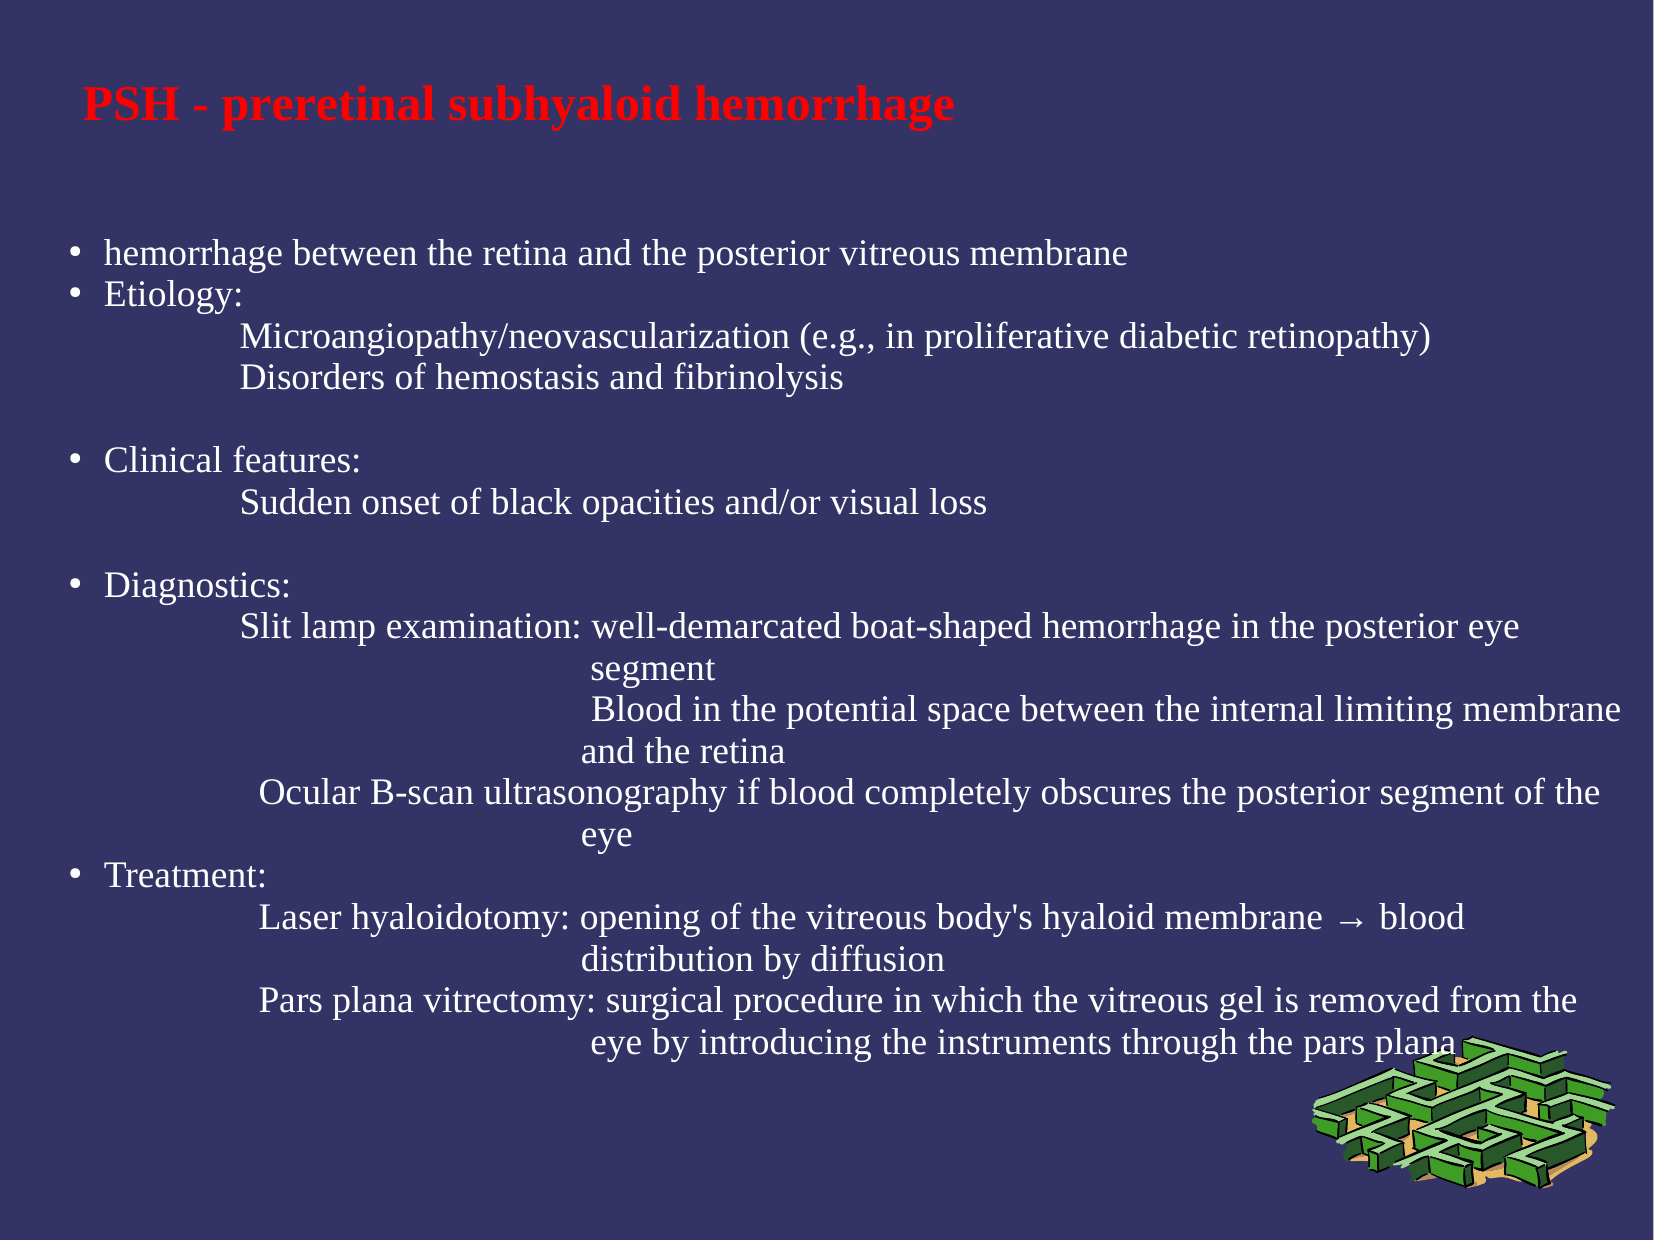

# PSH - preretinal subhyaloid hemorrhage
hemorrhage between the retina and the posterior vitreous membrane
Etiology:
 Microangiopathy/neovascularization (e.g., in proliferative diabetic retinopathy)
 Disorders of hemostasis and fibrinolysis
Clinical features:
 Sudden onset of black opacities and/or visual loss
Diagnostics:
 Slit lamp examination: well-demarcated boat-shaped hemorrhage in the posterior eye segment
 Blood in the potential space between the internal limiting membrane and the retina
 Ocular B-scan ultrasonography if blood completely obscures the posterior segment of the eye
Treatment:
 Laser hyaloidotomy: opening of the vitreous body's hyaloid membrane → blood distribution by diffusion
 Pars plana vitrectomy: surgical procedure in which the vitreous gel is removed from the eye by introducing the instruments through the pars plana